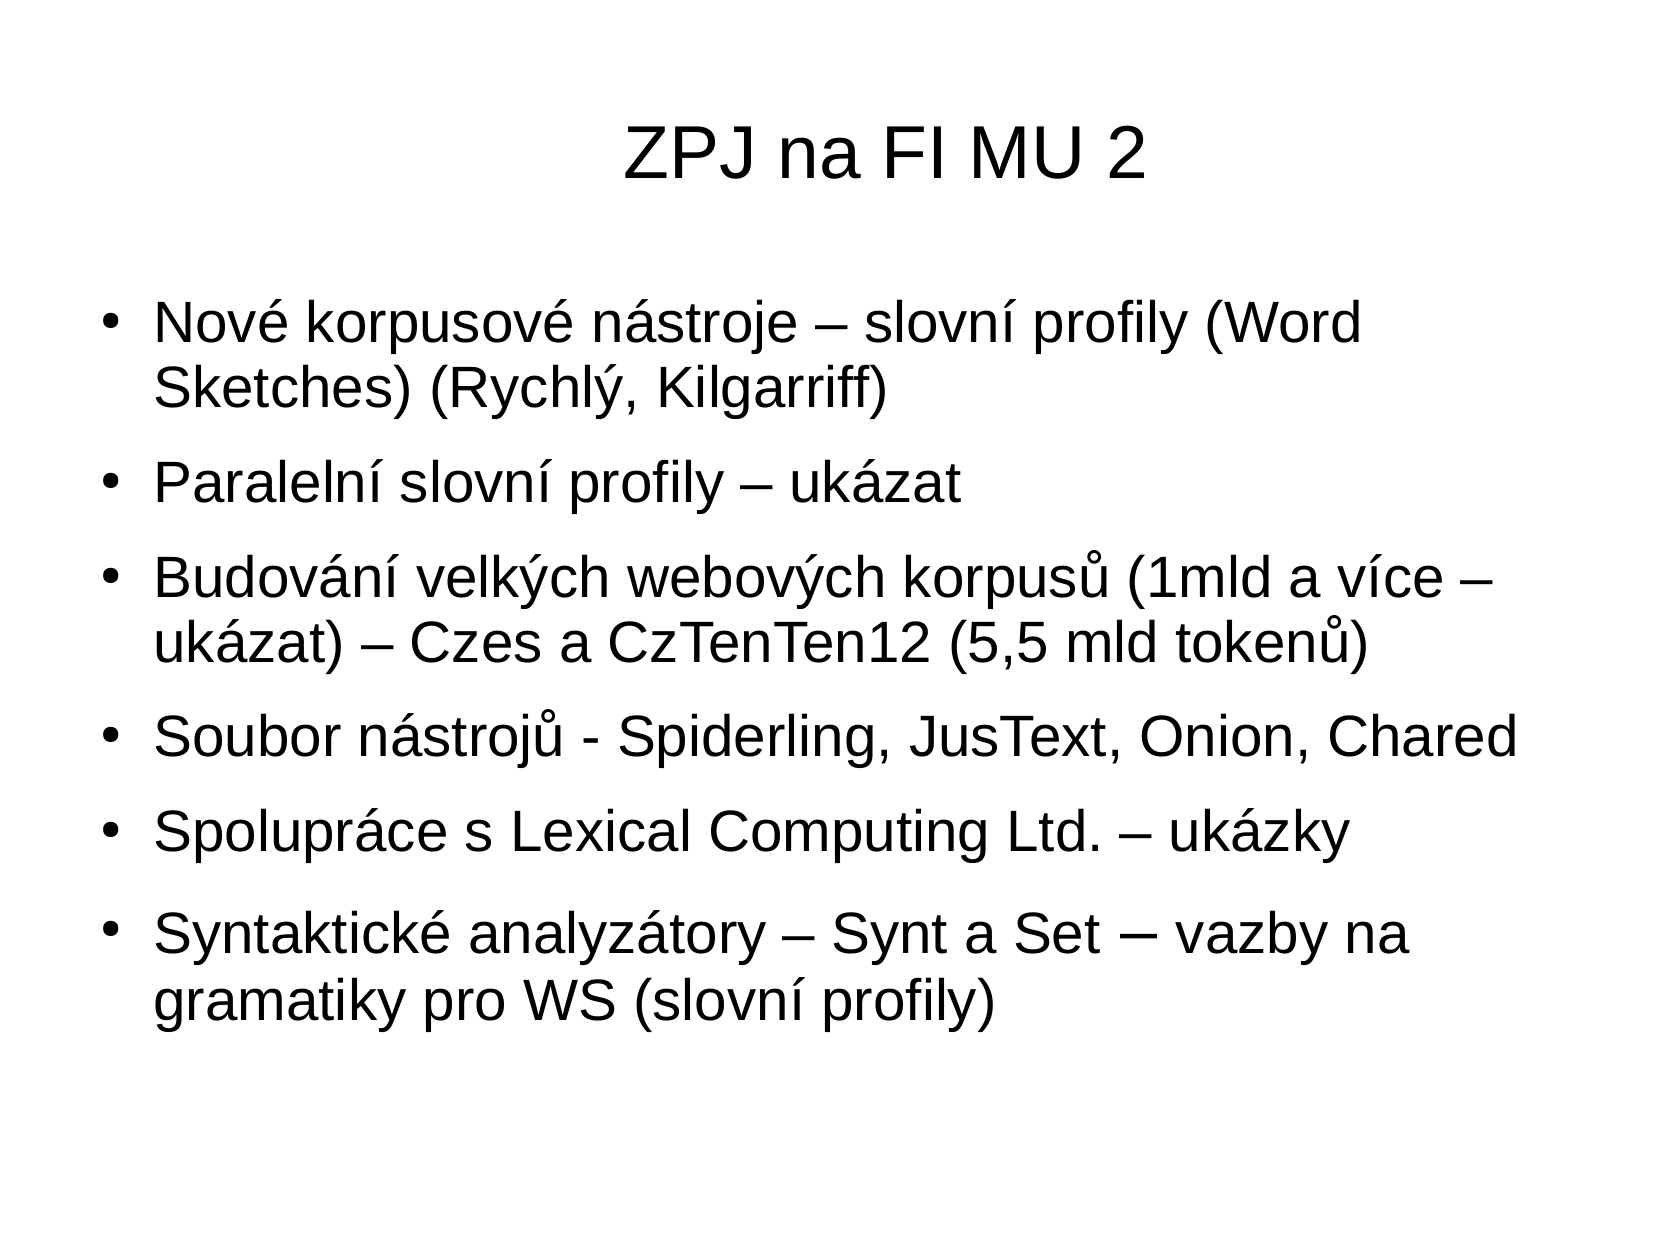

# ZPJ na FI MU 2
Nové korpusové nástroje – slovní profily (Word Sketches) (Rychlý, Kilgarriff)
Paralelní slovní profily – ukázat
Budování velkých webových korpusů (1mld a více – ukázat) – Czes a CzTenTen12 (5,5 mld tokenů)
Soubor nástrojů - Spiderling, JusText, Onion, Chared
Spolupráce s Lexical Computing Ltd. – ukázky
Syntaktické analyzátory – Synt a Set – vazby na gramatiky pro WS (slovní profily)